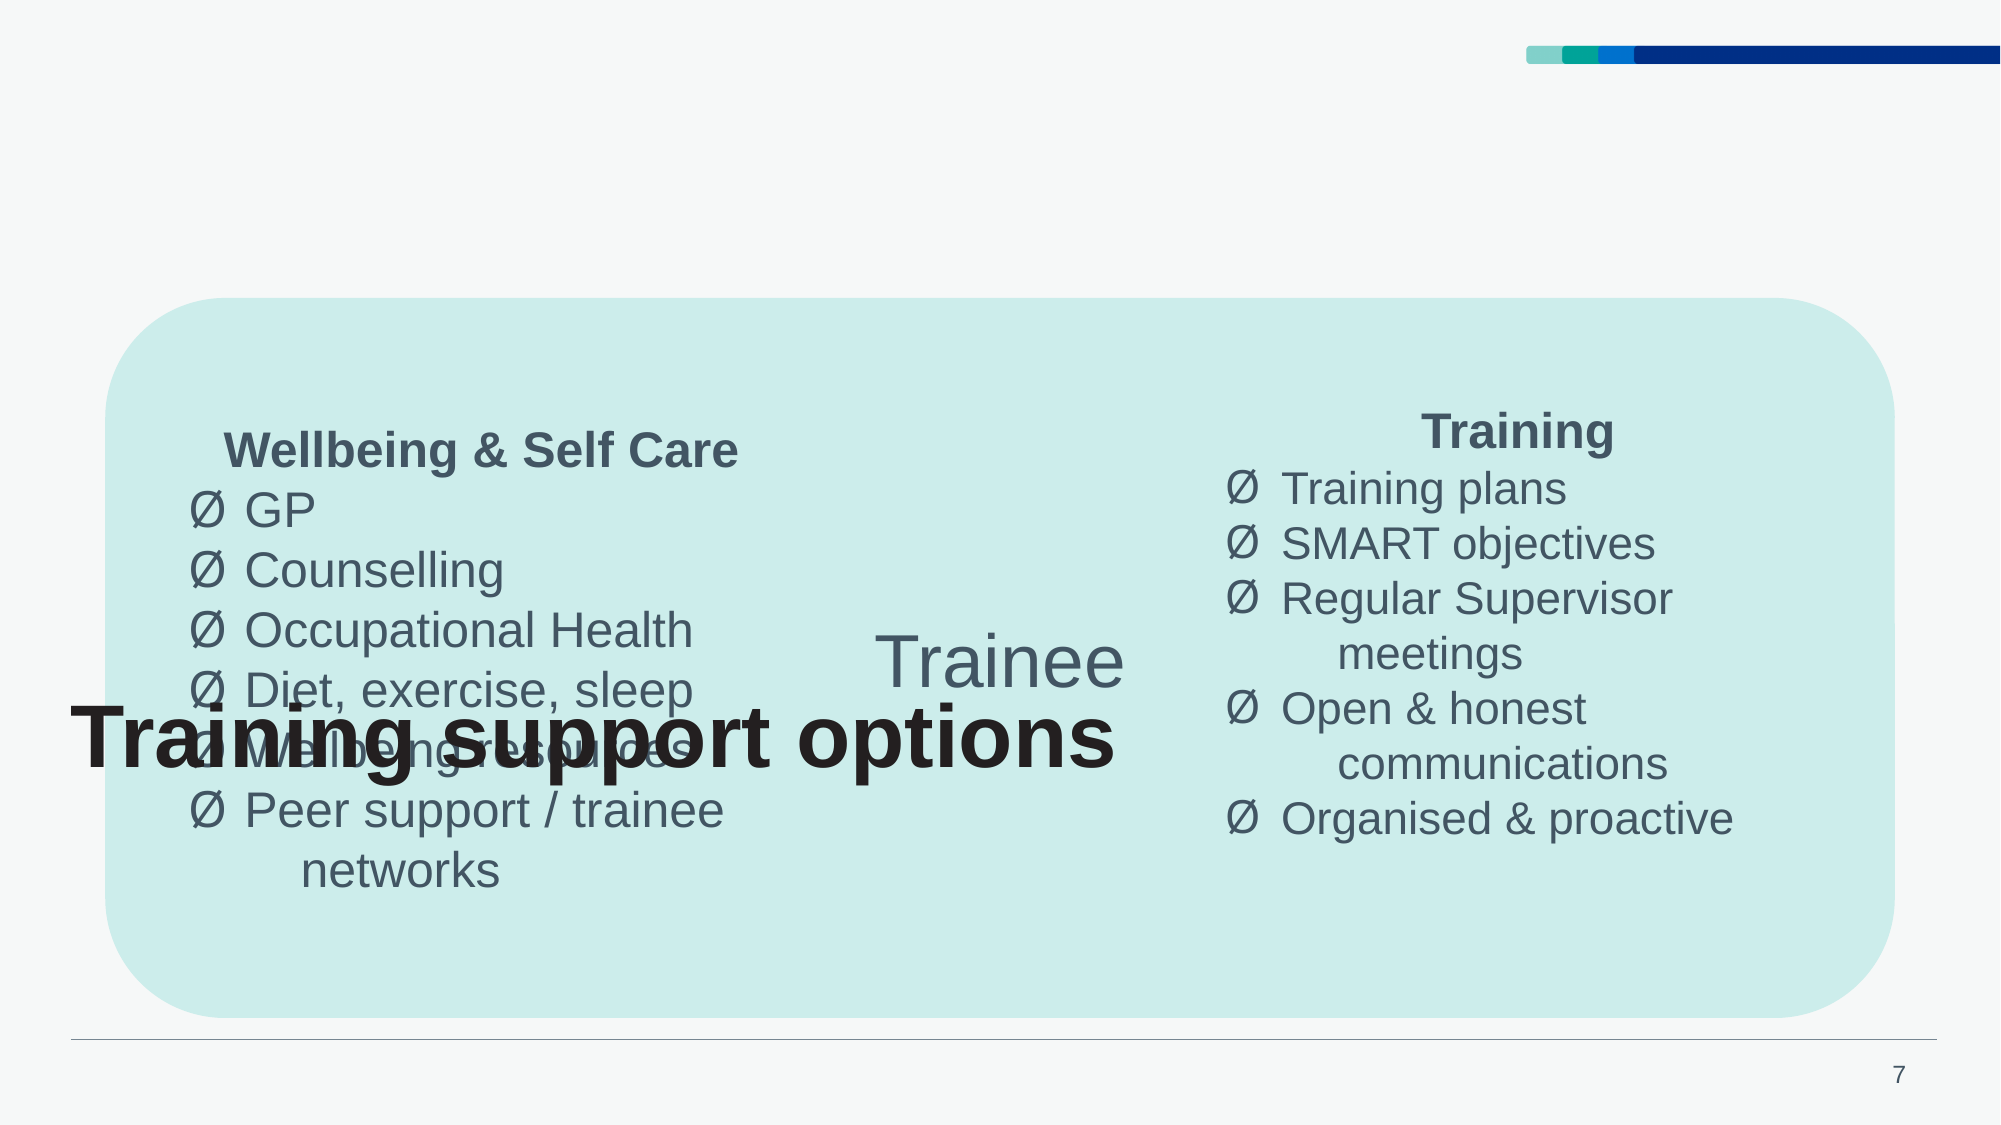

Trainee
Wellbeing & Self Care
GP
Counselling
Occupational Health
Diet, exercise, sleep
Wellbeing resources
Peer support / trainee networks
Training
Training plans
SMART objectives
Regular Supervisor meetings
Open & honest communications
Organised & proactive
# Training support options